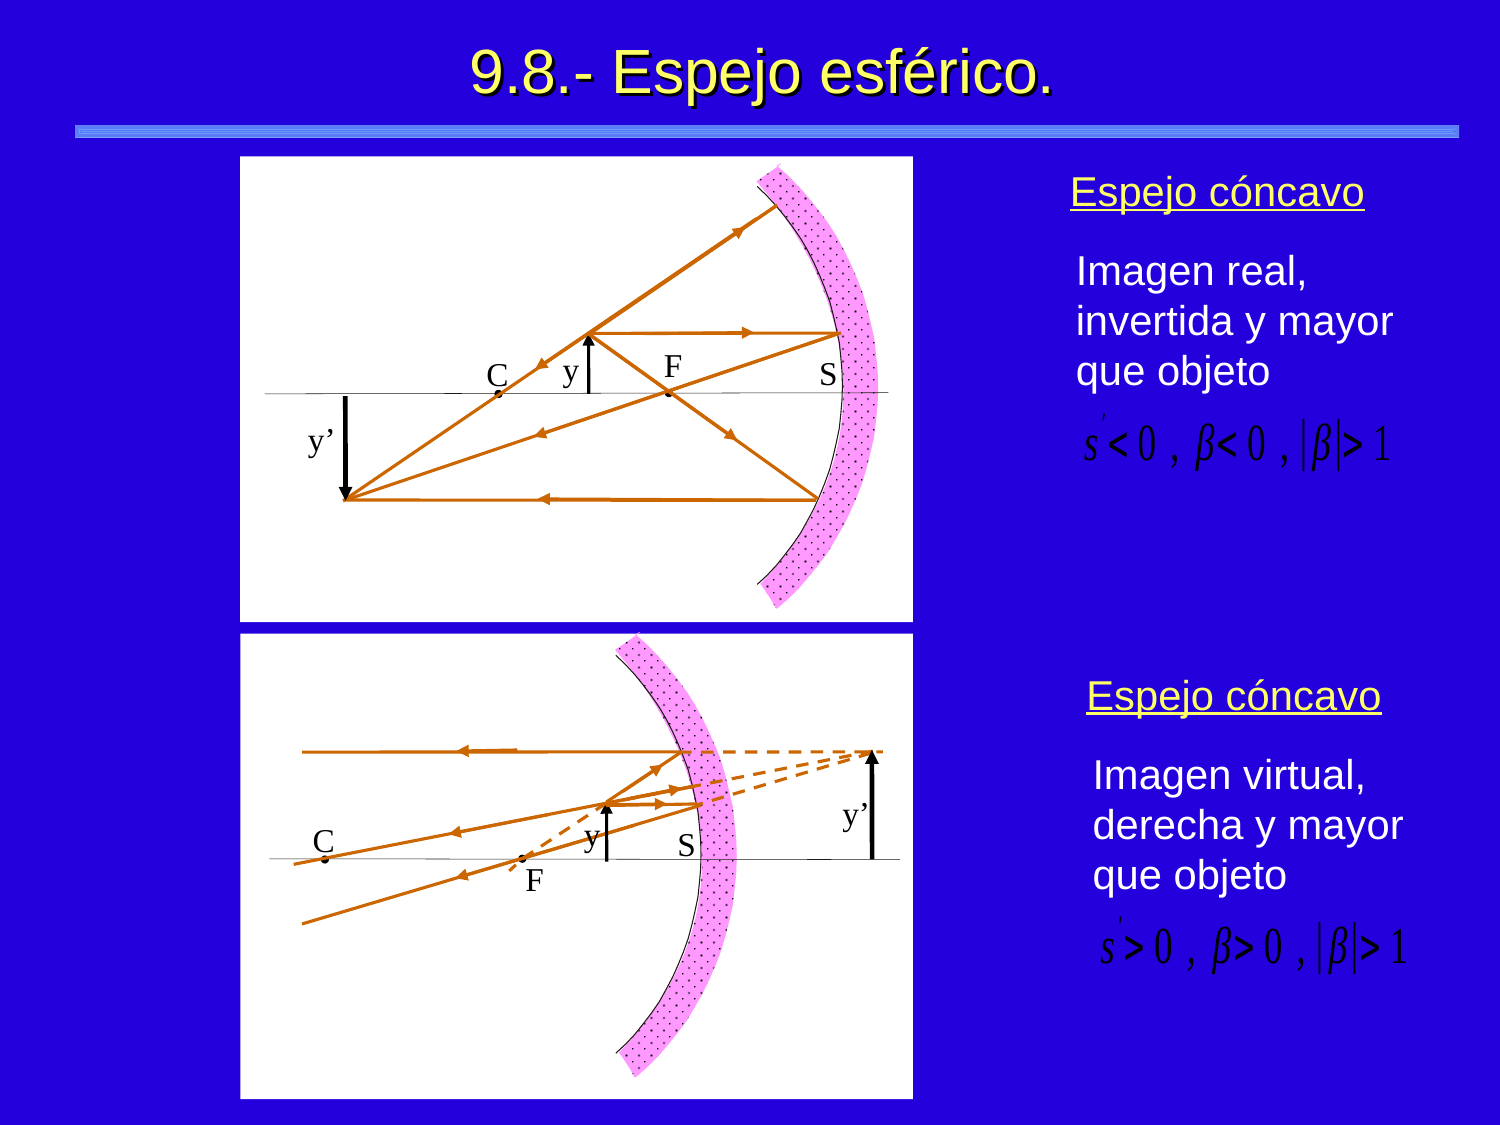

9.8.- Espejo esférico.
F
S
C
Espejo cóncavo
Imagen real,
invertida y mayor que objeto
y
y’
C
S
F
Espejo cóncavo
Imagen virtual,
derecha y mayor que objeto
y’
y